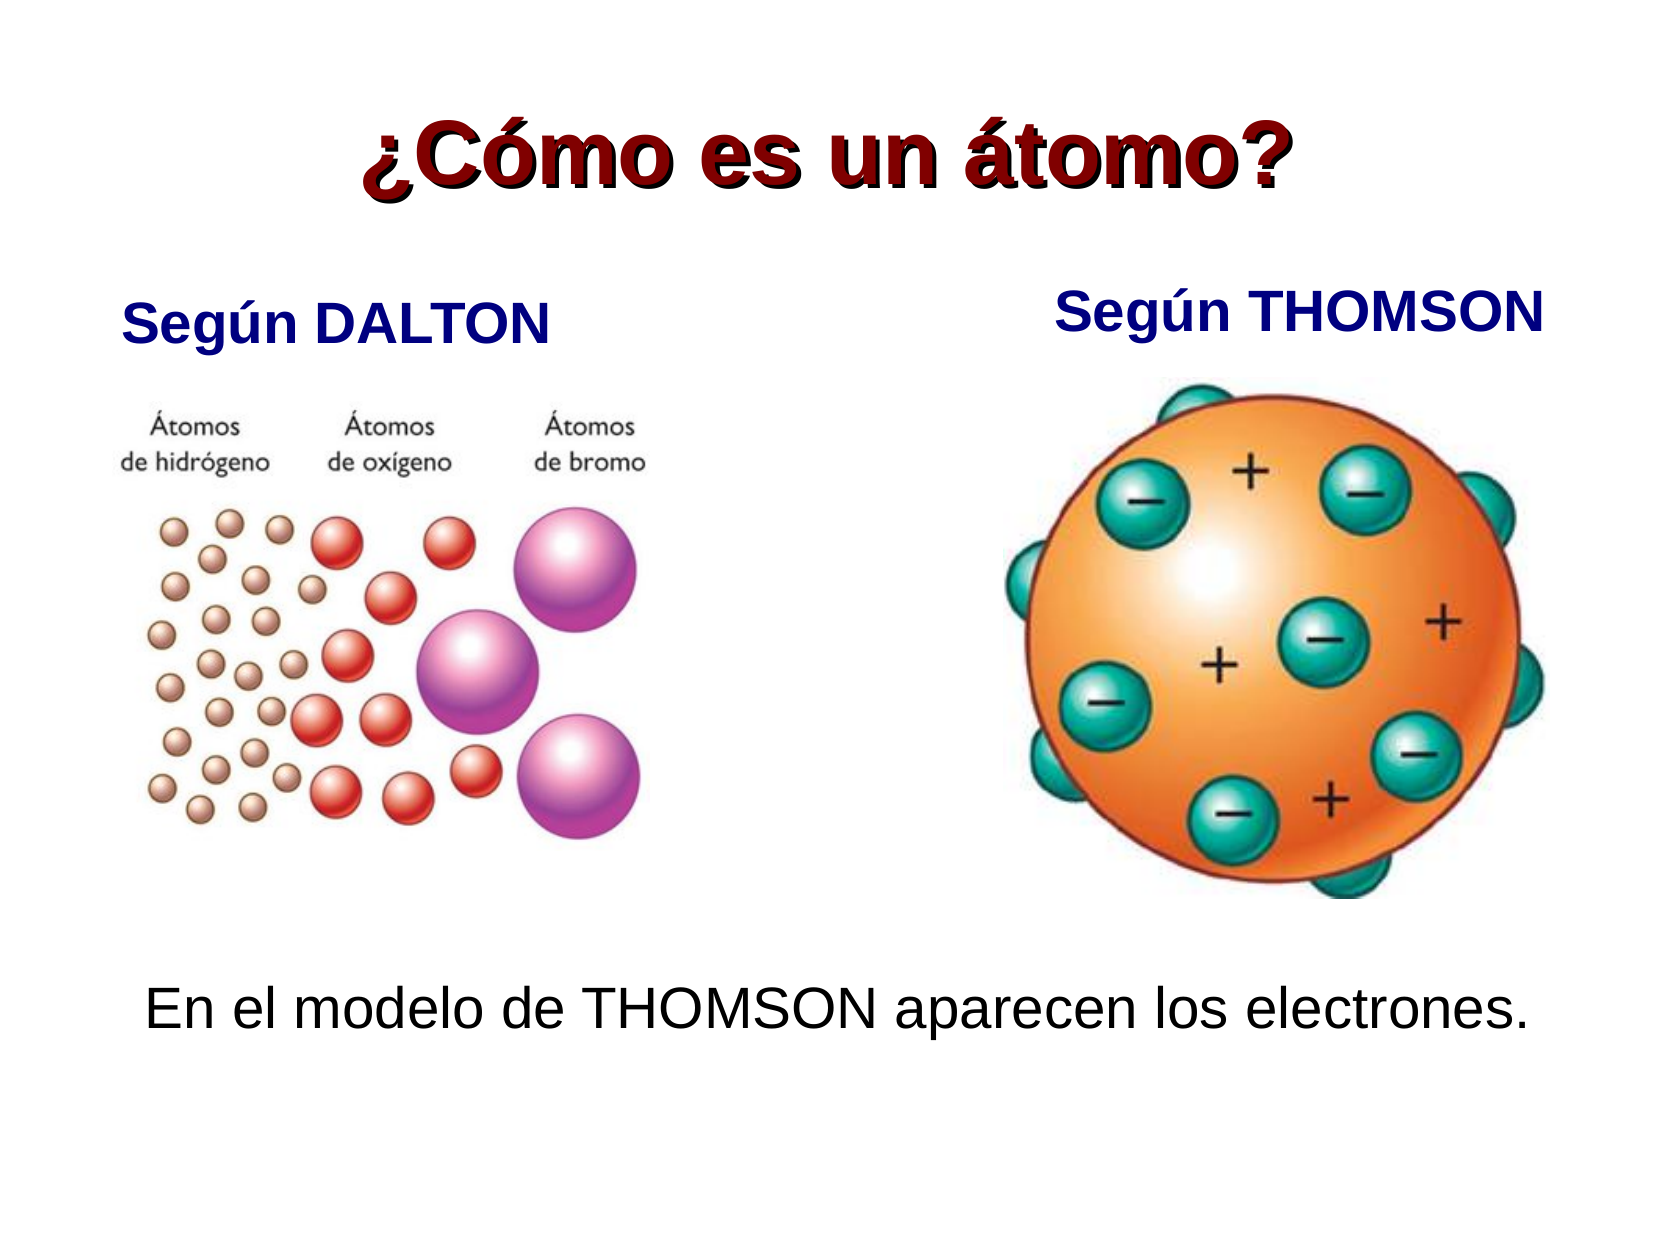

# ¿Cómo es un átomo?
Según THOMSON
Según DALTON
En el modelo de THOMSON aparecen los electrones.